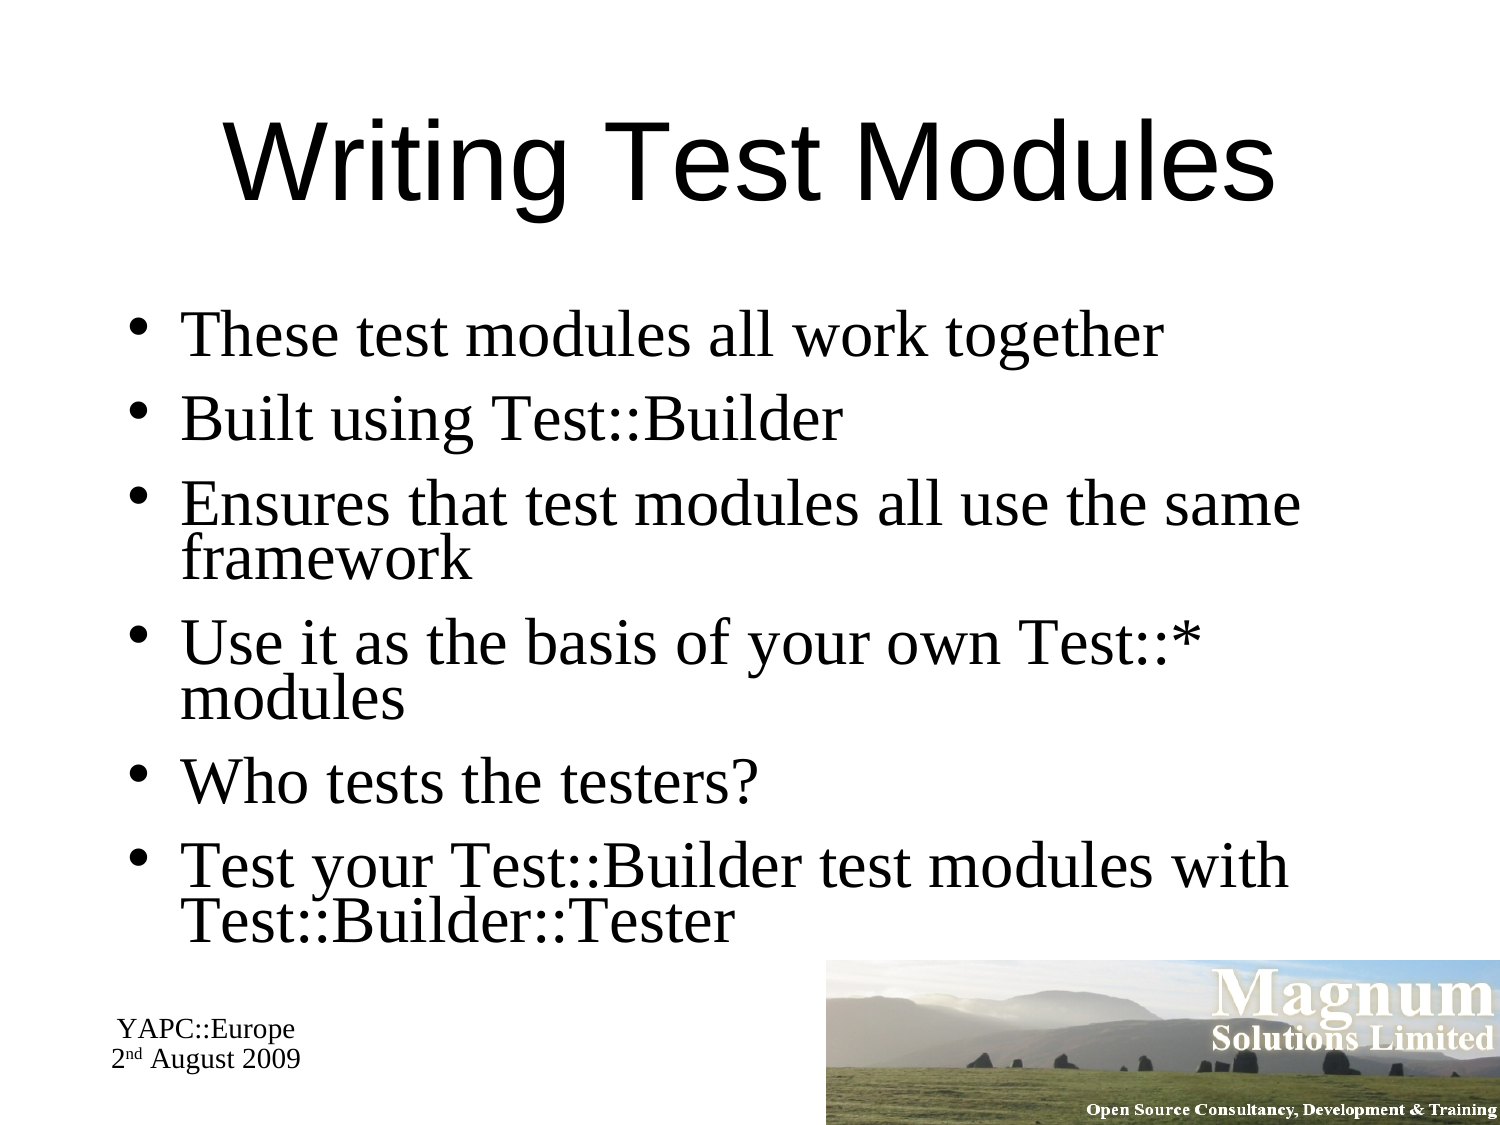

# Writing Test Modules
These test modules all work together
Built using Test::Builder
Ensures that test modules all use the same framework
Use it as the basis of your own Test::* modules
Who tests the testers?
Test your Test::Builder test modules with Test::Builder::Tester
90